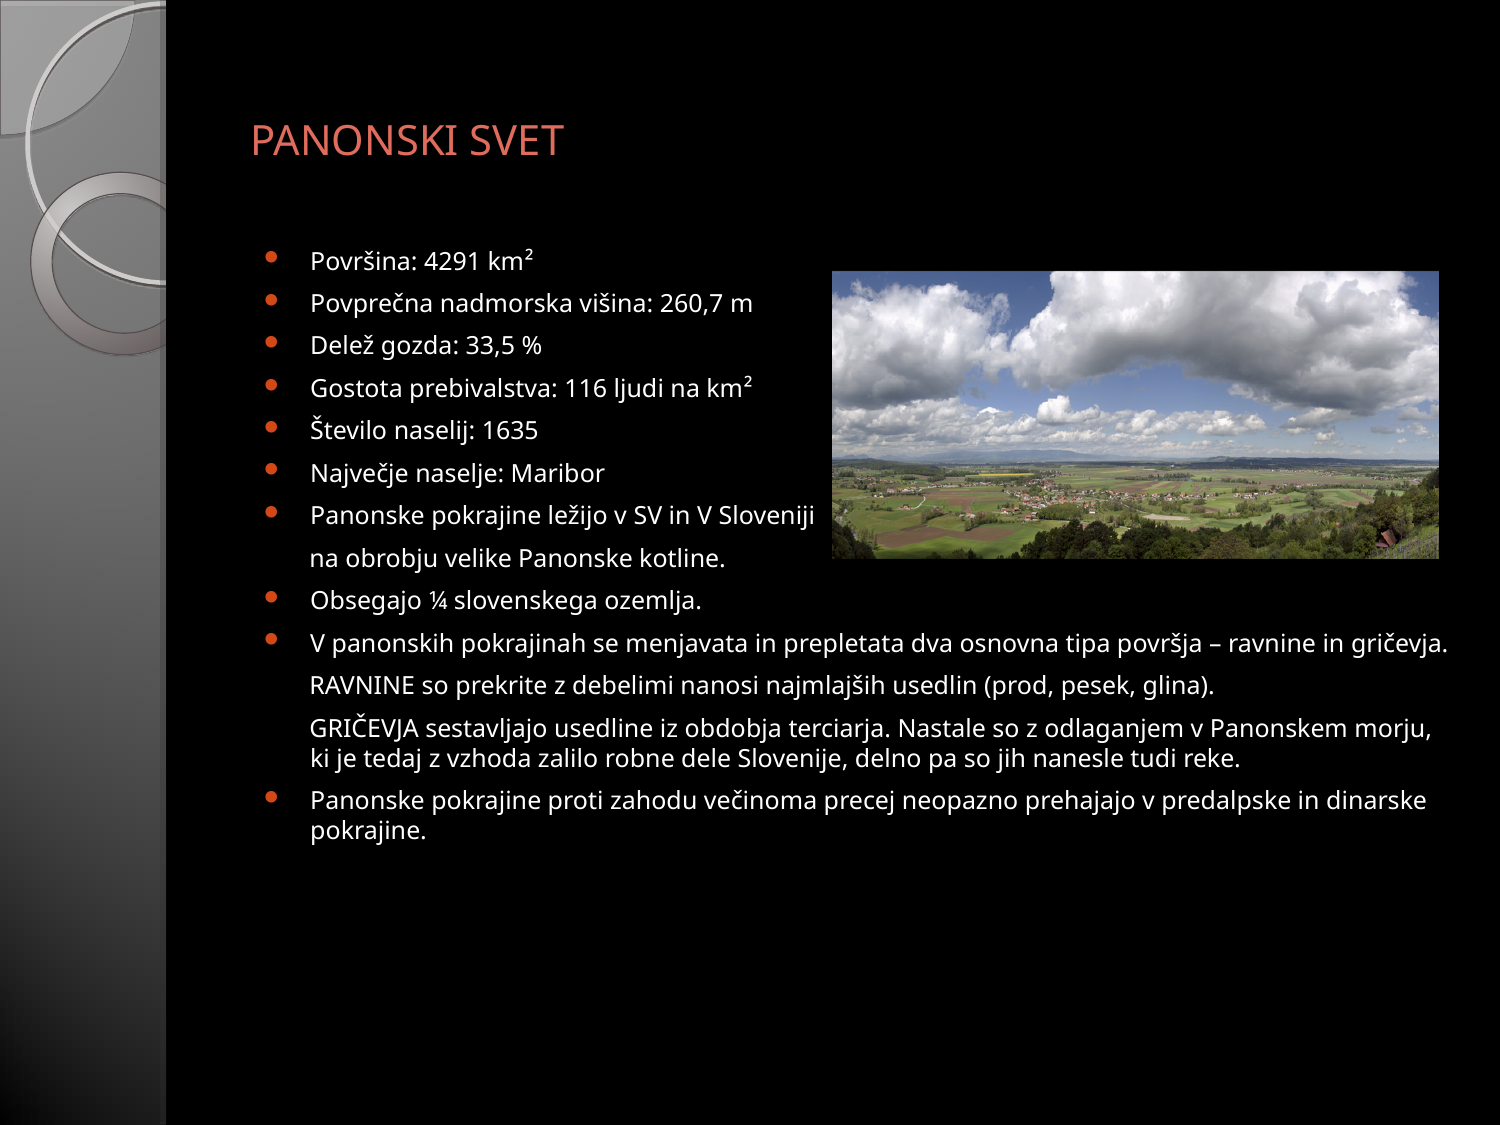

# PANONSKI SVET
Površina: 4291 km²
Povprečna nadmorska višina: 260,7 m
Delež gozda: 33,5 %
Gostota prebivalstva: 116 ljudi na km²
Število naselij: 1635
Največje naselje: Maribor
Panonske pokrajine ležijo v SV in V Sloveniji
 na obrobju velike Panonske kotline.
Obsegajo ¼ slovenskega ozemlja.
V panonskih pokrajinah se menjavata in prepletata dva osnovna tipa površja – ravnine in gričevja.
 RAVNINE so prekrite z debelimi nanosi najmlajših usedlin (prod, pesek, glina).
 GRIČEVJA sestavljajo usedline iz obdobja terciarja. Nastale so z odlaganjem v Panonskem morju, ki je tedaj z vzhoda zalilo robne dele Slovenije, delno pa so jih nanesle tudi reke.
Panonske pokrajine proti zahodu večinoma precej neopazno prehajajo v predalpske in dinarske pokrajine.